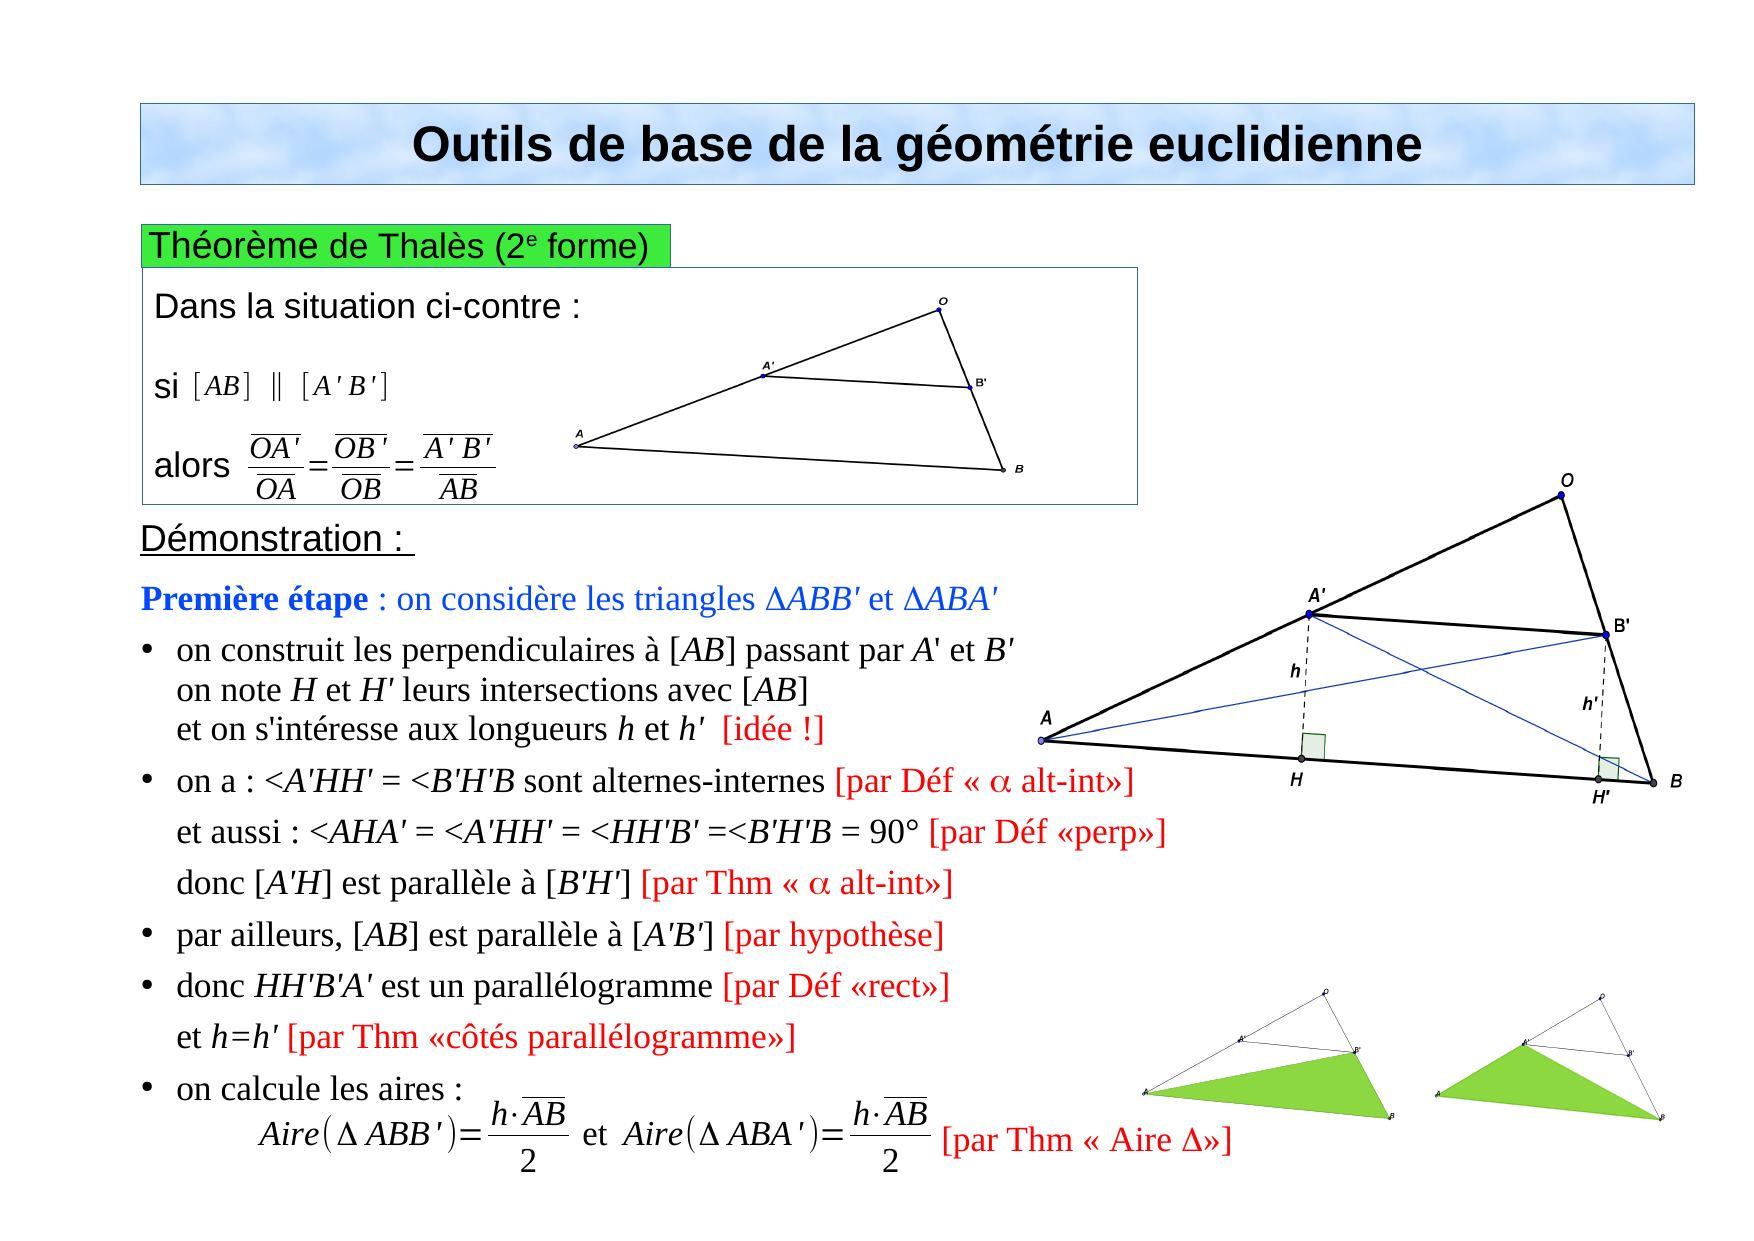

Outils de base de la géométrie euclidienne
Théorème de Thalès (2e forme)
Dans la situation ci-contre :
si
alors
Démonstration :
Première étape : on considère les triangles DABB' et DABA'
on construit les perpendiculaires à [AB] passant par A' et B'
on note H et H' leurs intersections avec [AB]
et on s'intéresse aux longueurs h et h' [idée !]
on a : <A'HH' = <B'H'B sont alternes-internes [par Déf « a alt-int»]
et aussi : <AHA' = <A'HH' = <HH'B' =<B'H'B = 90° [par Déf «perp»]
donc [A'H] est parallèle à [B'H'] [par Thm « a alt-int»]
par ailleurs, [AB] est parallèle à [A'B'] [par hypothèse]
donc HH'B'A' est un parallélogramme [par Déf «rect»]
et h=h' [par Thm «côtés parallélogramme»]
on calcule les aires :
 [par Thm « Aire D»]
implication